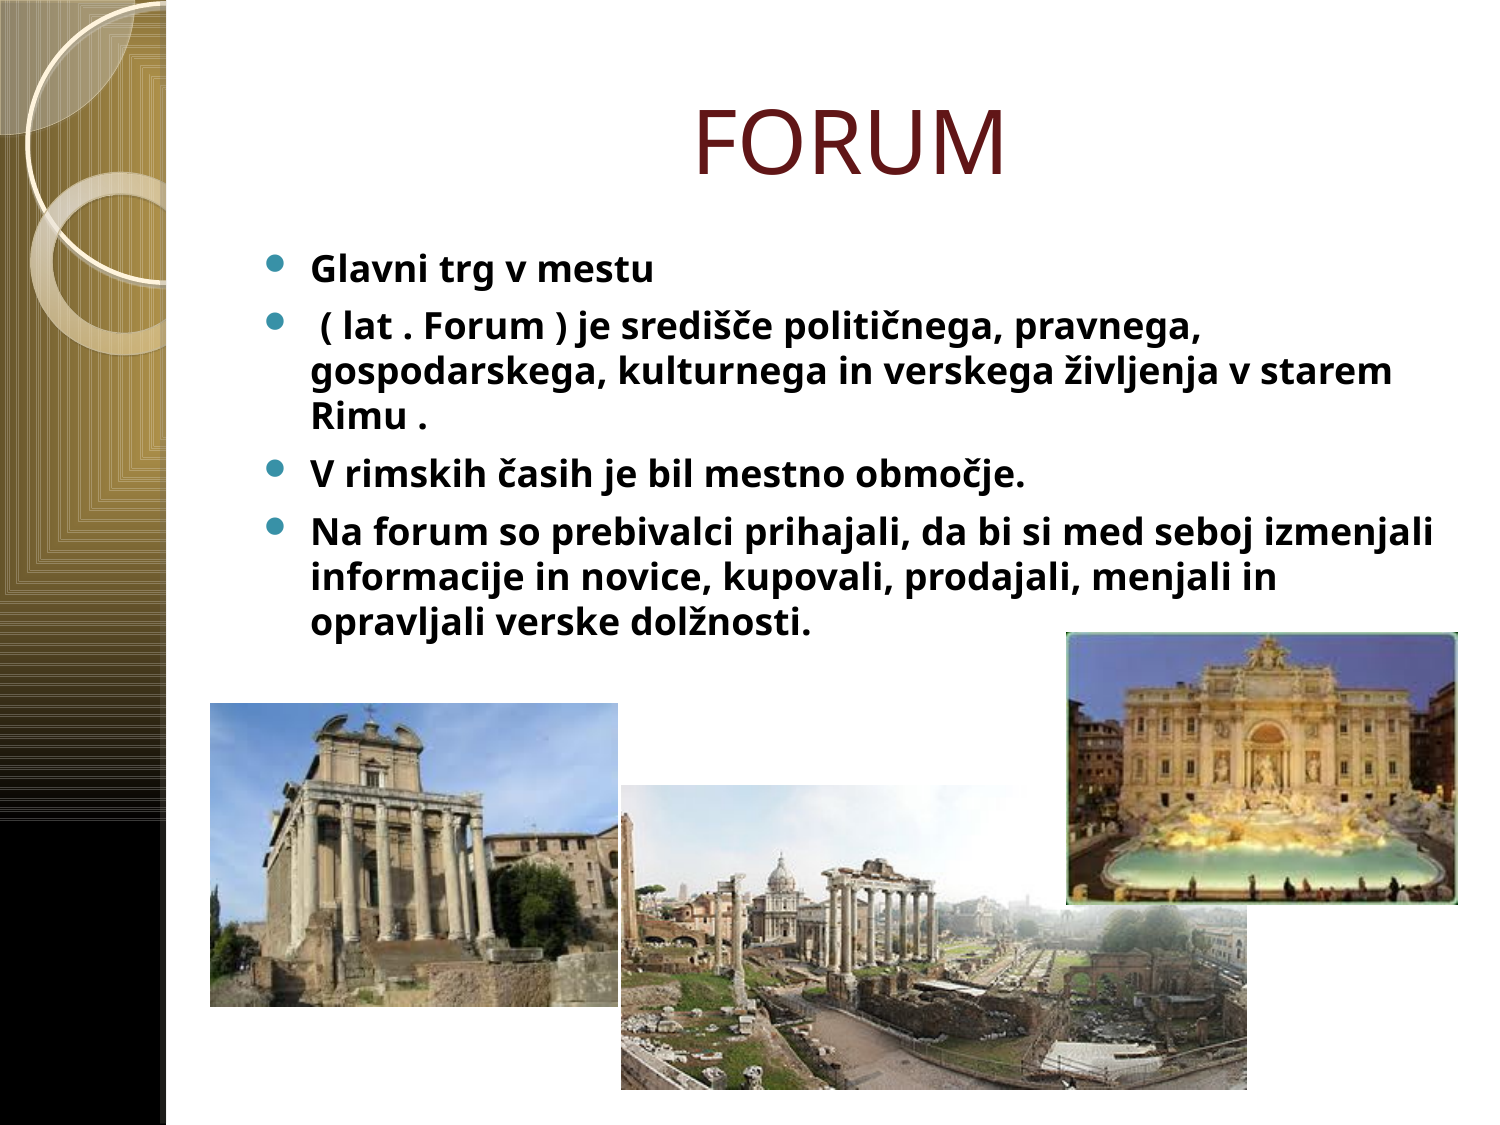

# FORUM
Glavni trg v mestu
 ( lat . Forum ) je središče političnega, pravnega, gospodarskega, kulturnega in verskega življenja v starem Rimu .
V rimskih časih je bil mestno območje.
Na forum so prebivalci prihajali, da bi si med seboj izmenjali informacije in novice, kupovali, prodajali, menjali in opravljali verske dolžnosti.